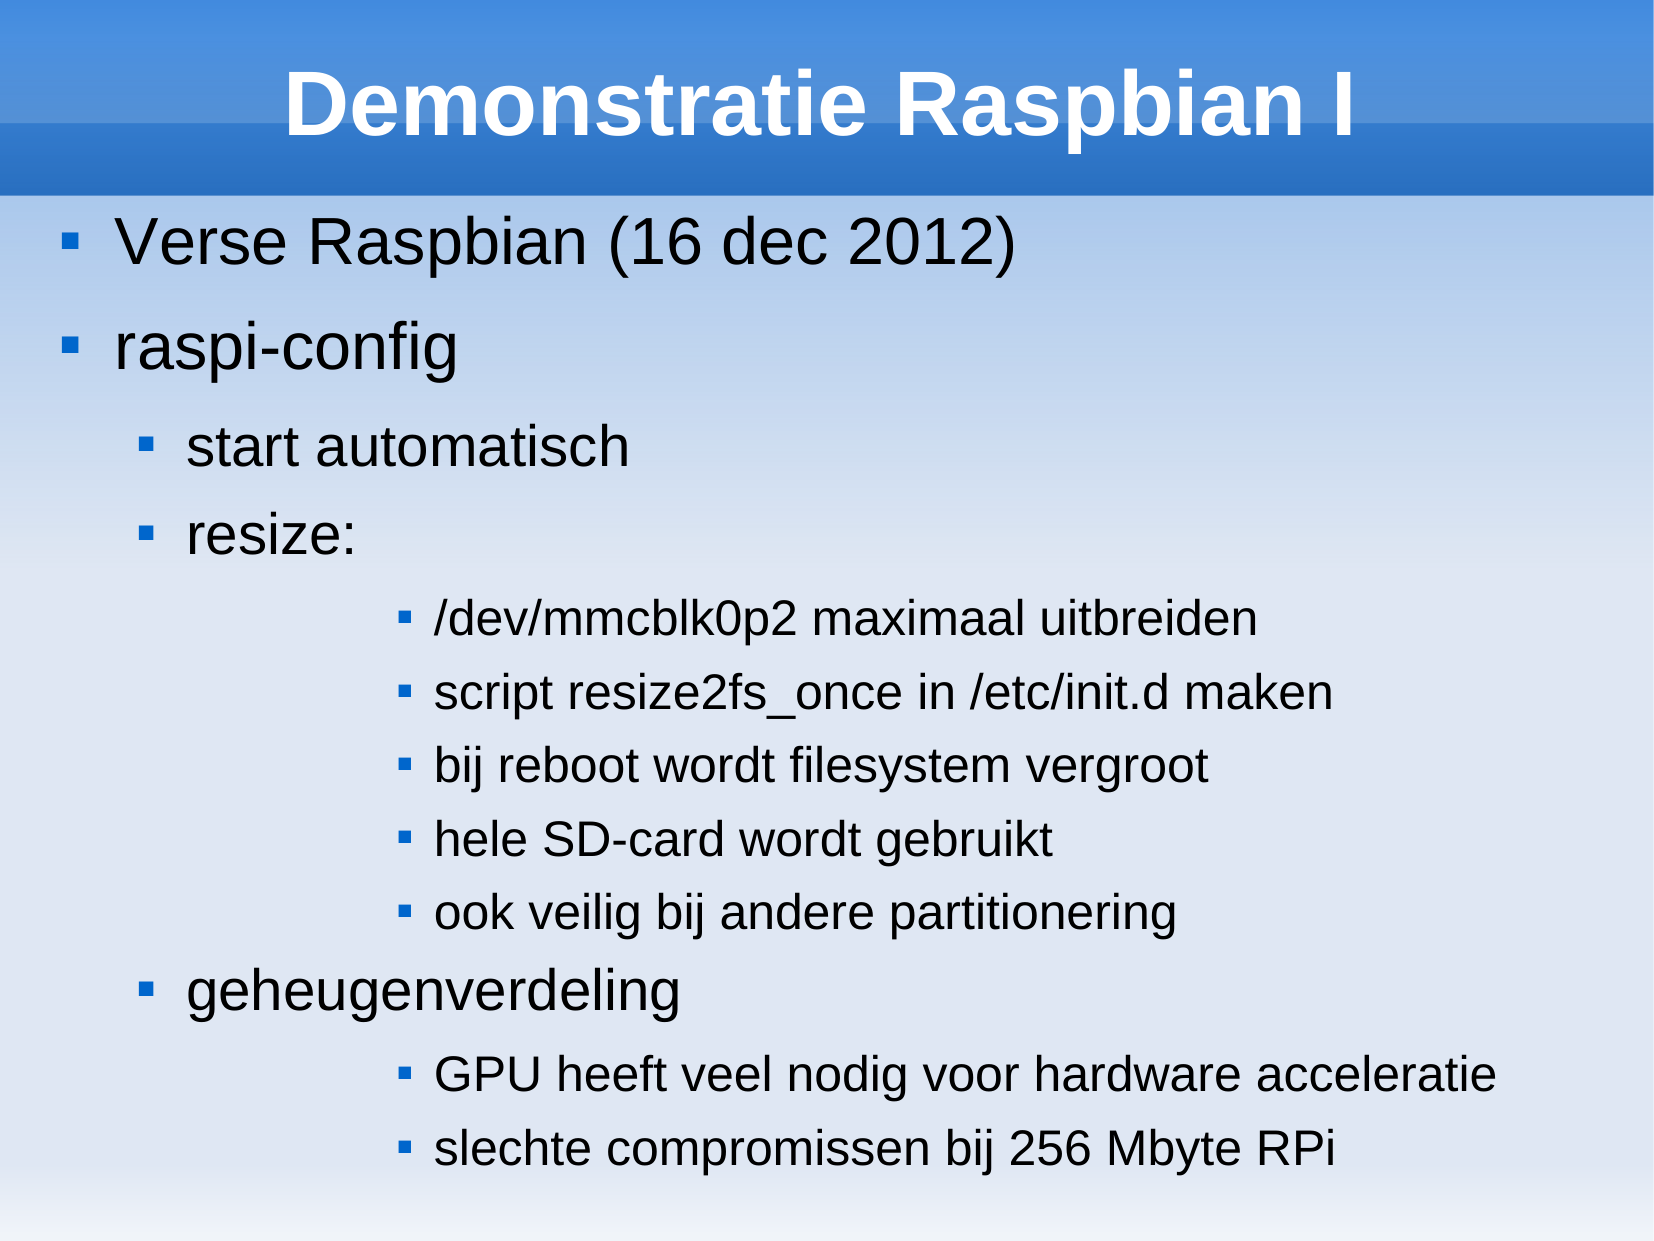

# Demonstratie Raspbian I
Verse Raspbian (16 dec 2012)
raspi-config
start automatisch
resize:
/dev/mmcblk0p2 maximaal uitbreiden
script resize2fs_once in /etc/init.d maken
bij reboot wordt filesystem vergroot
hele SD-card wordt gebruikt
ook veilig bij andere partitionering
geheugenverdeling
GPU heeft veel nodig voor hardware acceleratie
slechte compromissen bij 256 Mbyte RPi